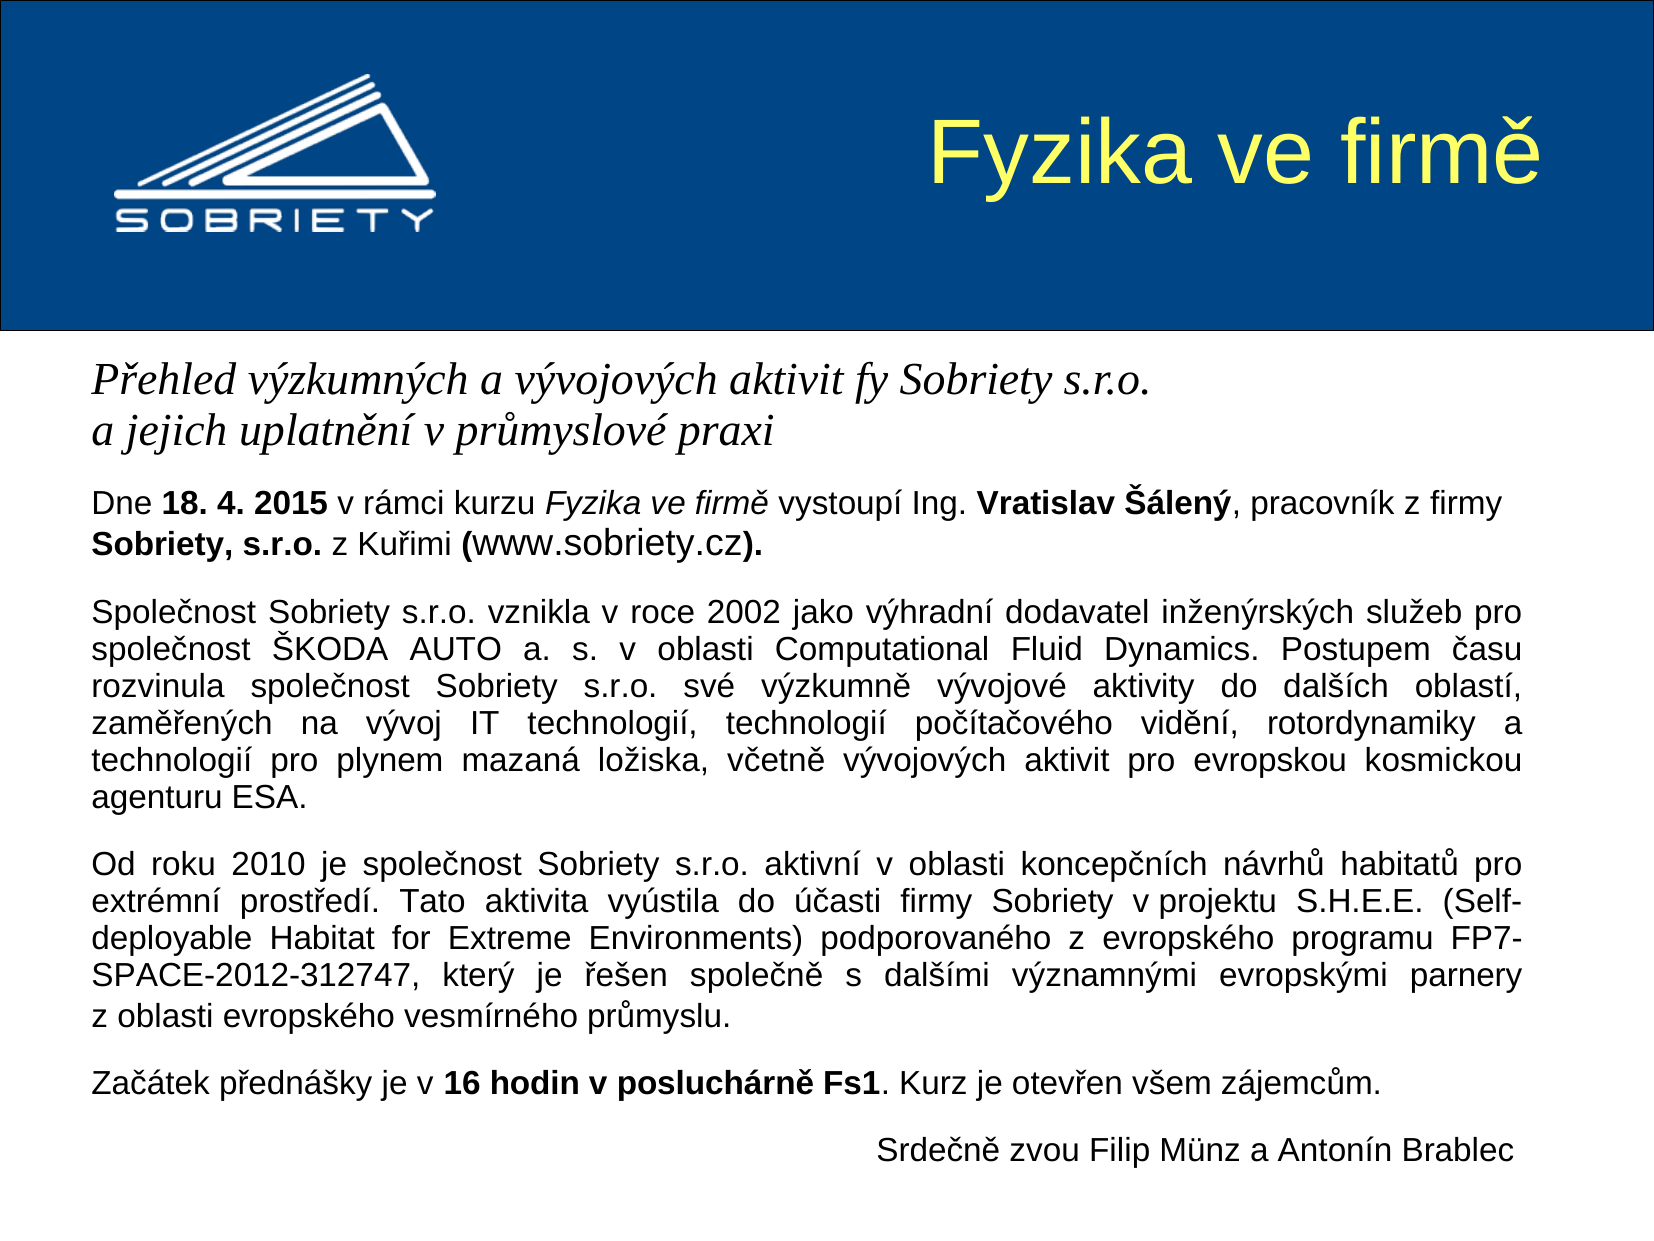

# Fyzika ve firmě
Přehled výzkumných a vývojových aktivit fy Sobriety s.r.o.
a jejich uplatnění v průmyslové praxi
Dne 18. 4. 2015 v rámci kurzu Fyzika ve firmě vystoupí Ing. Vratislav Šálený, pracovník z firmy Sobriety, s.r.o. z Kuřimi (www.sobriety.cz).
Společnost Sobriety s.r.o. vznikla v roce 2002 jako výhradní dodavatel inženýrských služeb pro společnost ŠKODA AUTO a. s. v oblasti Computational Fluid Dynamics. Postupem času rozvinula společnost Sobriety s.r.o. své výzkumně vývojové aktivity do dalších oblastí, zaměřených na vývoj IT technologií, technologií počítačového vidění, rotordynamiky a technologií pro plynem mazaná ložiska, včetně vývojových aktivit pro evropskou kosmickou agenturu ESA.
Od roku 2010 je společnost Sobriety s.r.o. aktivní v oblasti koncepčních návrhů habitatů pro extrémní prostředí. Tato aktivita vyústila do účasti firmy Sobriety v projektu S.H.E.E. (Self-deployable Habitat for Extreme Environments) podporovaného z evropského programu FP7-SPACE-2012-312747, který je řešen společně s dalšími významnými evropskými parnery z oblasti evropského vesmírného průmyslu.
Začátek přednášky je v 16 hodin v posluchárně Fs1. Kurz je otevřen všem zájemcům.
Srdečně zvou Filip Münz a Antonín Brablec